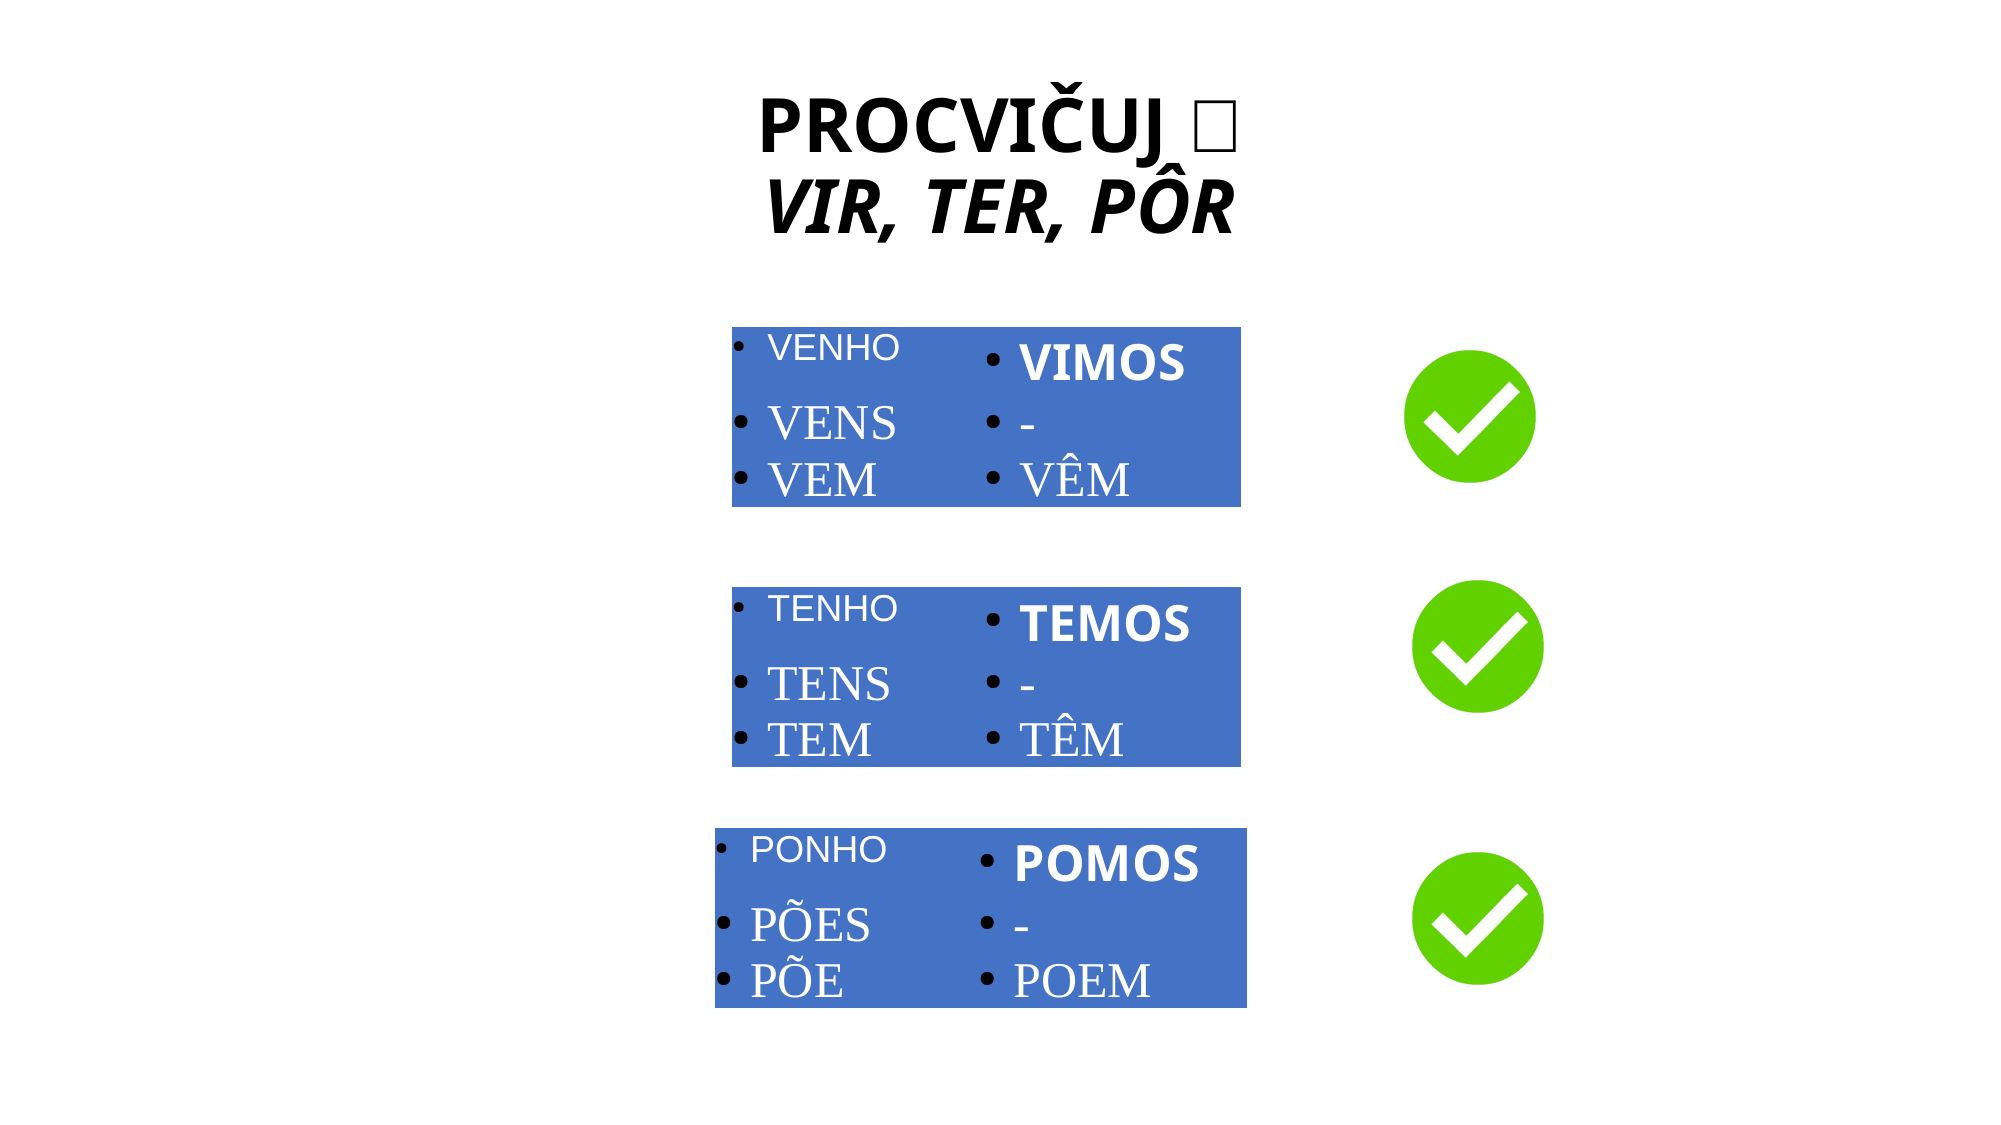

# PROCVIČUJ VIR, TER, PÔR
| VENHO | VIMOS |
| --- | --- |
| VENS | - |
| VEM | VÊM |
| TENHO | TEMOS |
| --- | --- |
| TENS | - |
| TEM | TÊM |
| PONHO | POMOS |
| --- | --- |
| PÕES | - |
| PÕE | POEM |